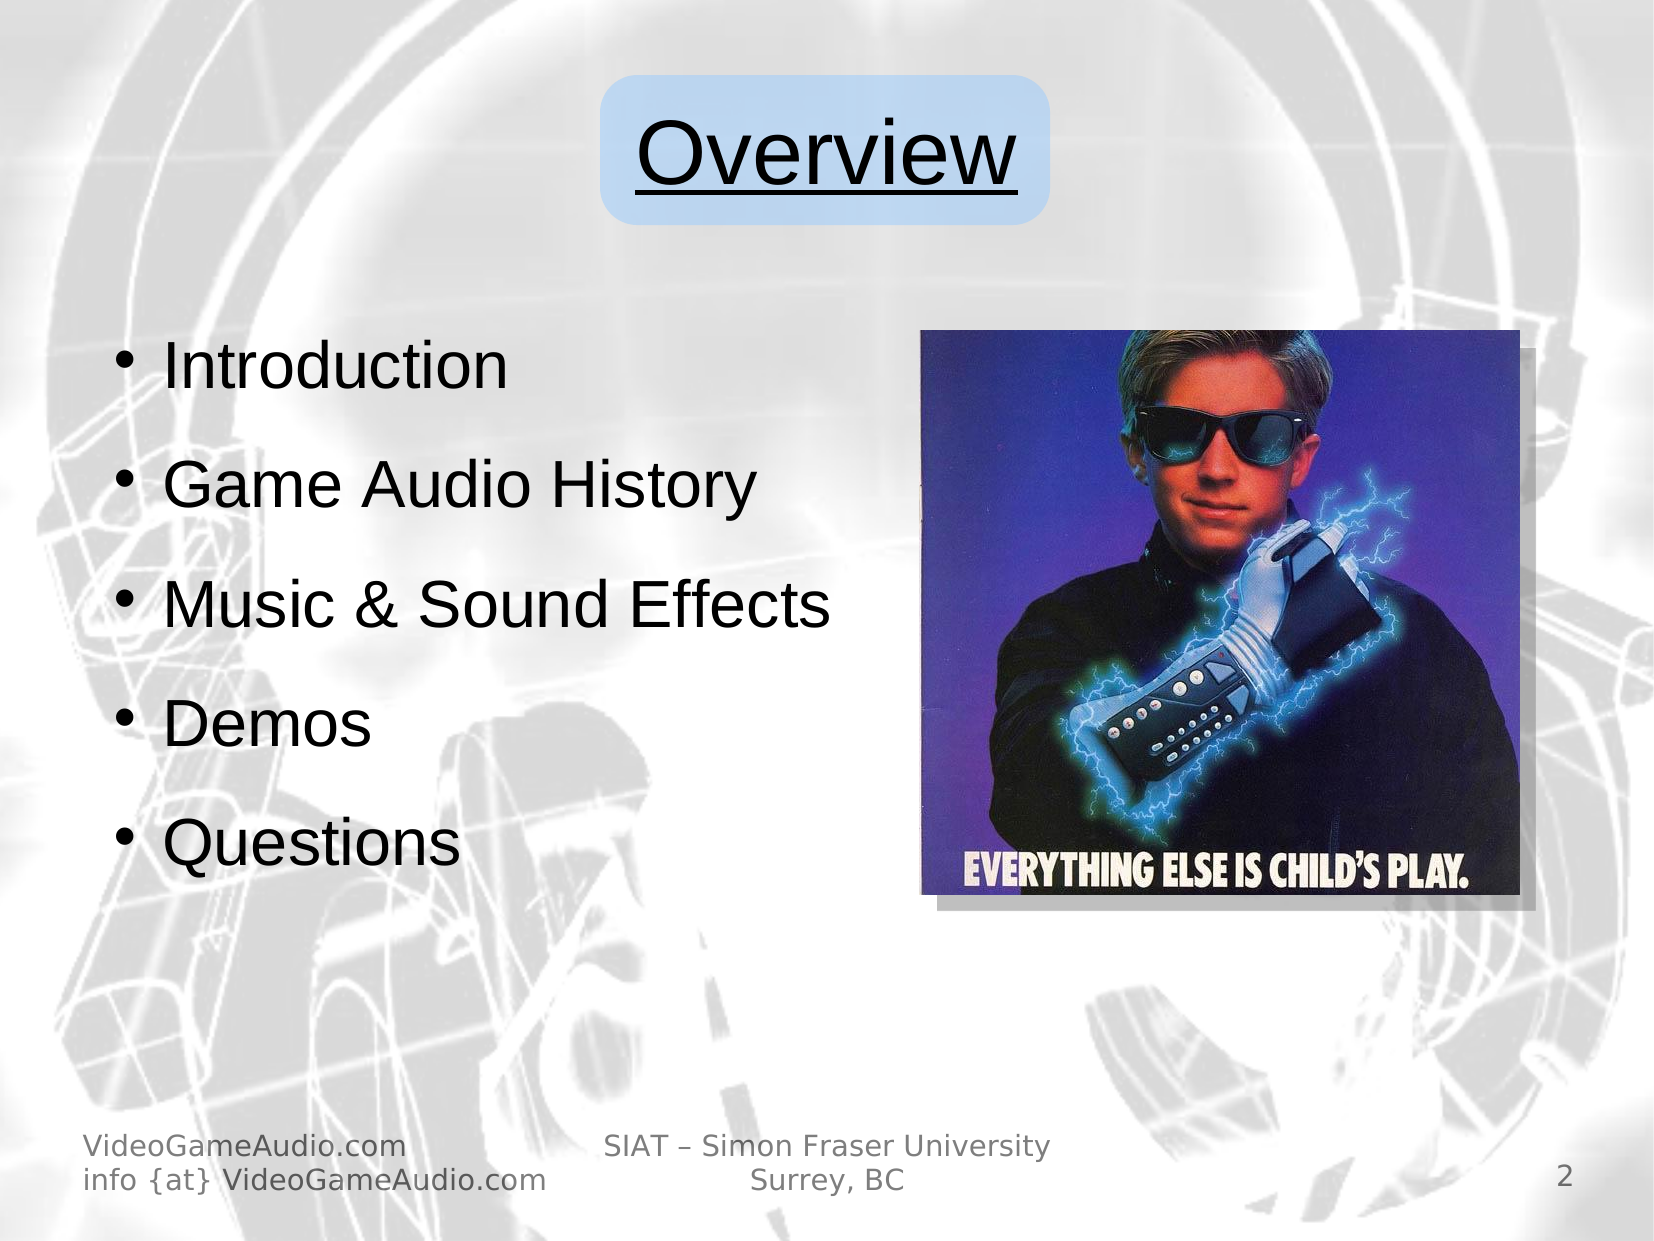

# Overview
 Introduction
 Game Audio History
 Music & Sound Effects
 Demos
 Questions
2